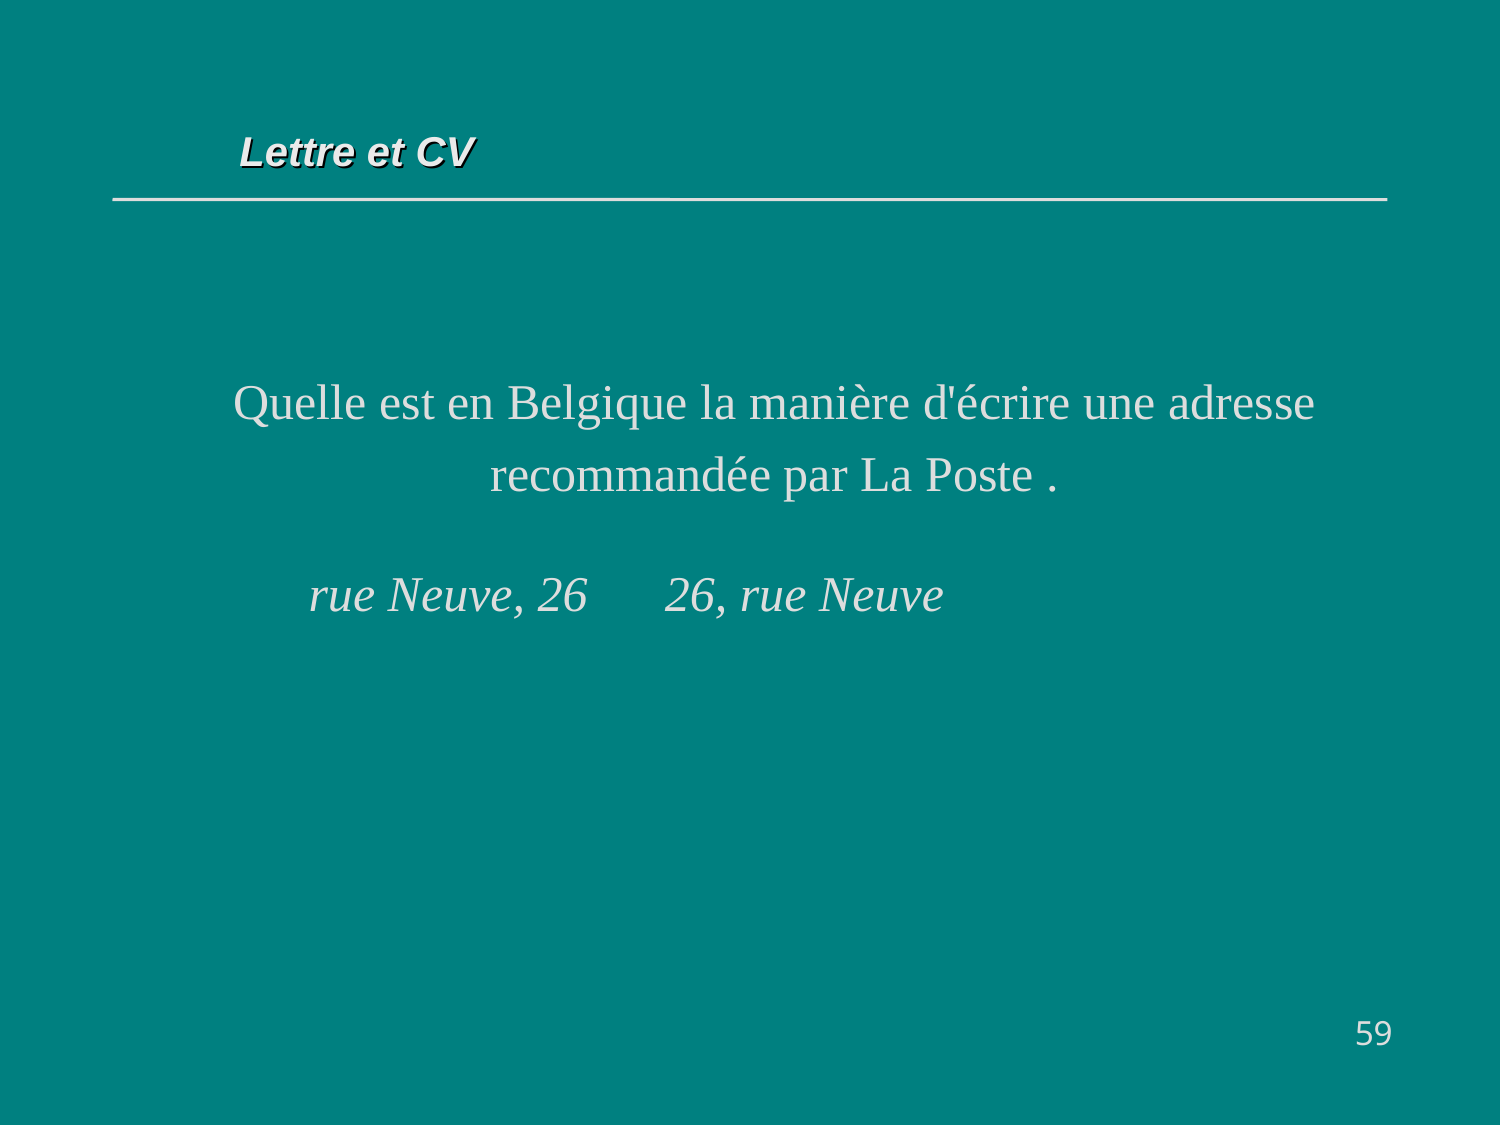

Lettre et CV
Quelle est en Belgique la manière d'écrire une adresse recommandée par La Poste .
	rue Neuve, 26	26, rue Neuve
59